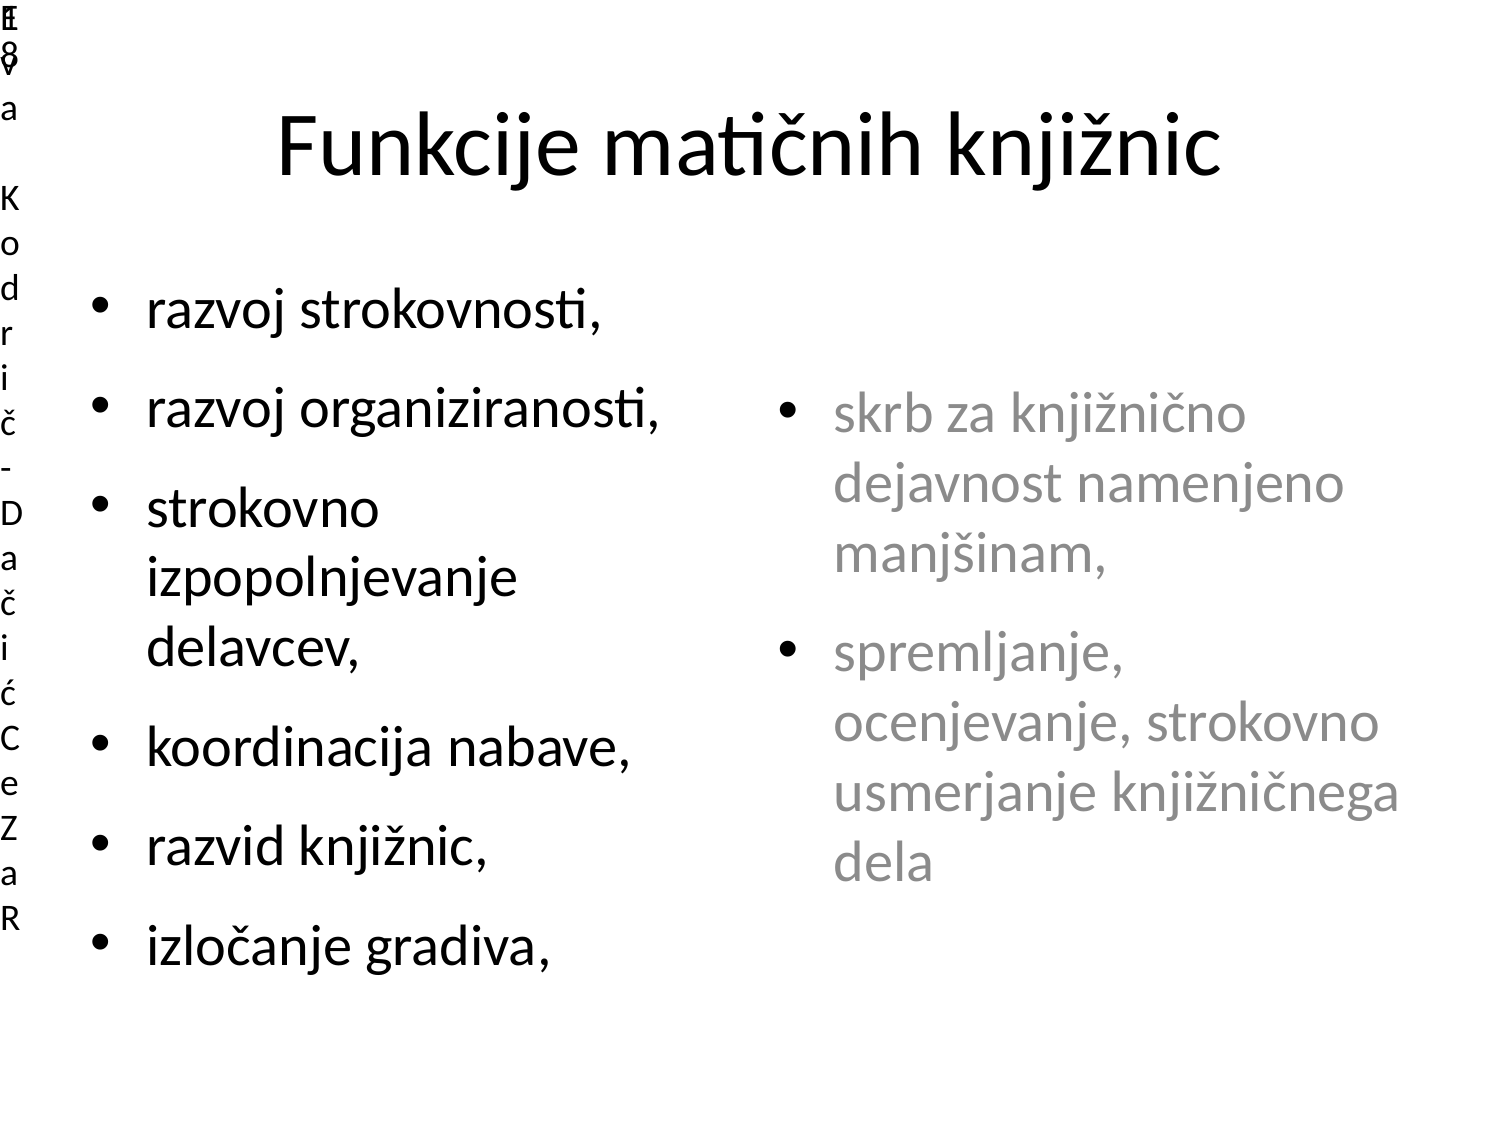

Eva Kodrič-Dačić
CeZaR
# Funkcije matičnih knjižnic
razvoj strokovnosti,
razvoj organiziranosti,
strokovno izpopolnjevanje delavcev,
koordinacija nabave,
razvid knjižnic,
izločanje gradiva,
skrb za knjižnično dejavnost namenjeno manjšinam,
spremljanje, ocenjevanje, strokovno usmerjanje knjižničnega dela